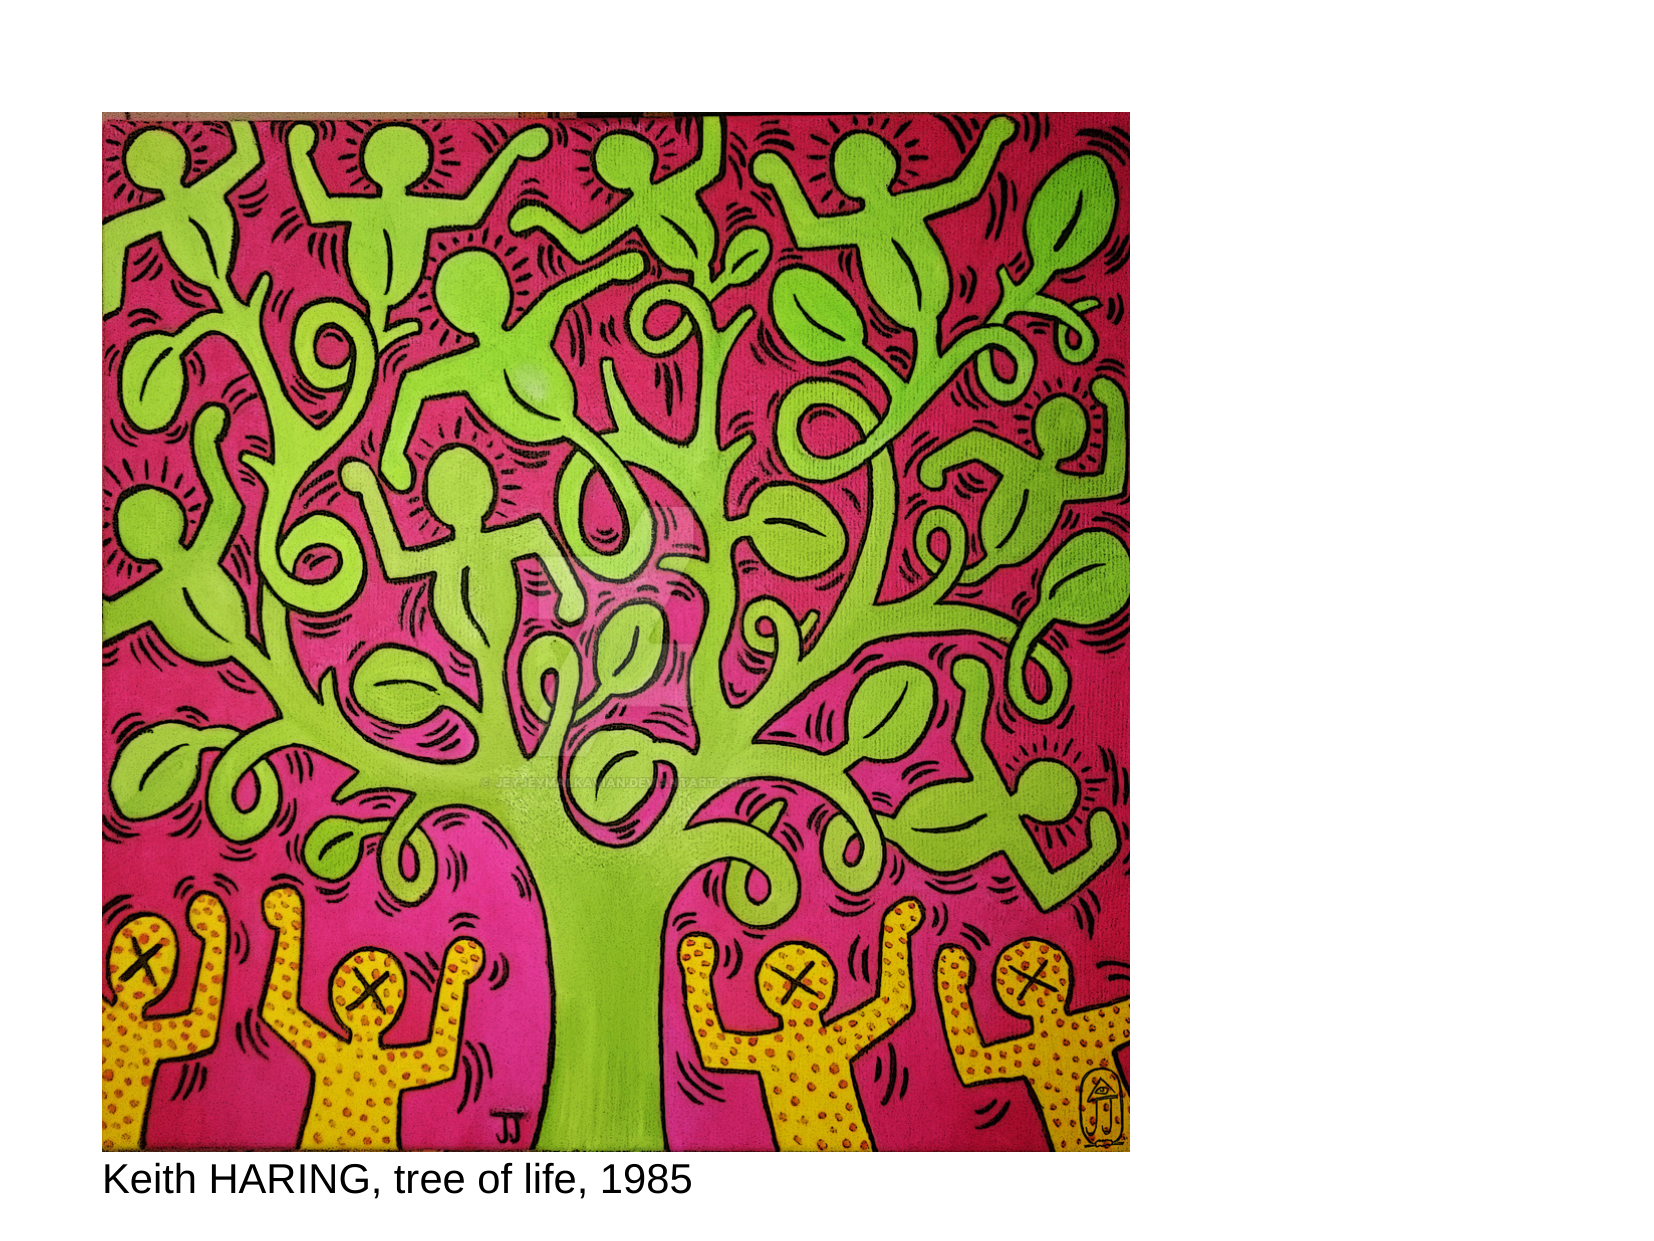

# Keith HARING, tree of life, 1985